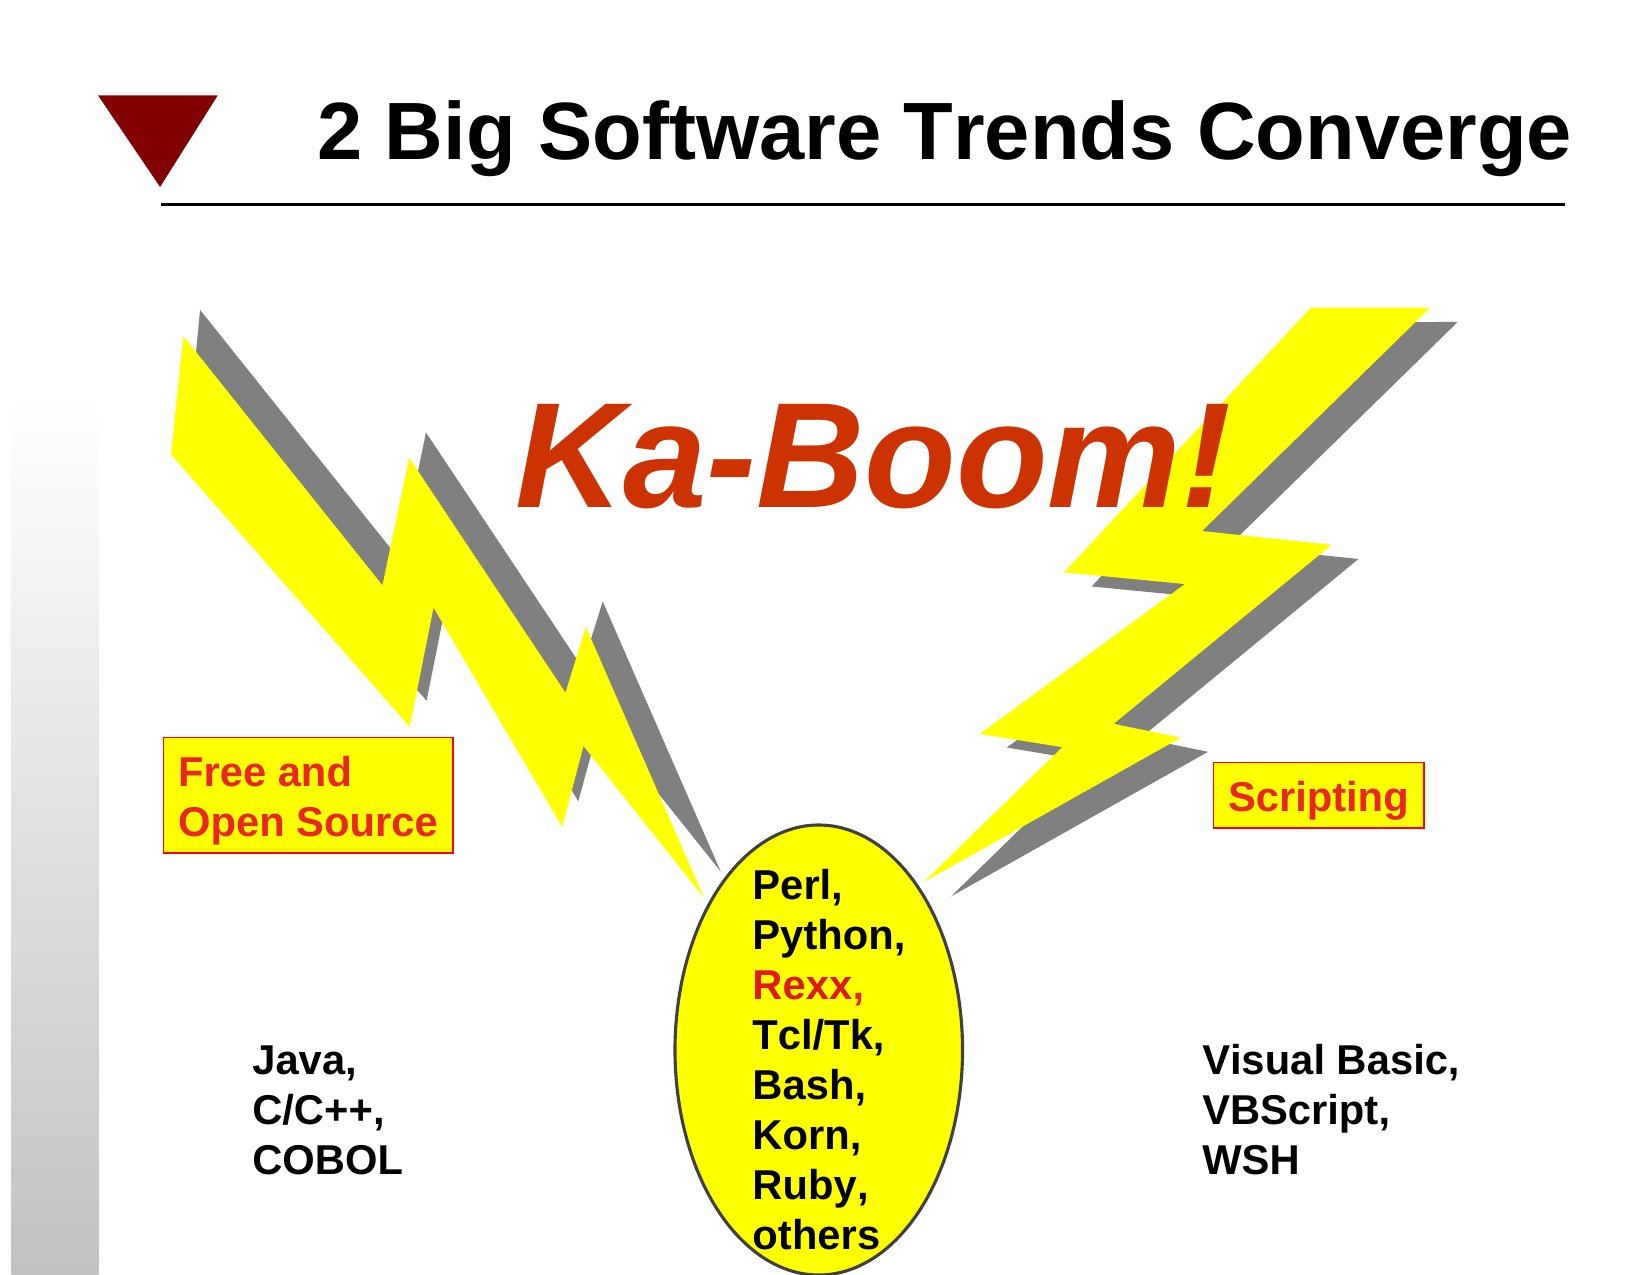

# 2 Big Software Trends Converge
Ka-Boom!
Free and
Open Source
Scripting
Perl,
Python,
Rexx,
Tcl/Tk,
Bash,
Korn,
Ruby,
others
Java,
C/C++,
COBOL
Visual Basic,
VBScript,
WSH